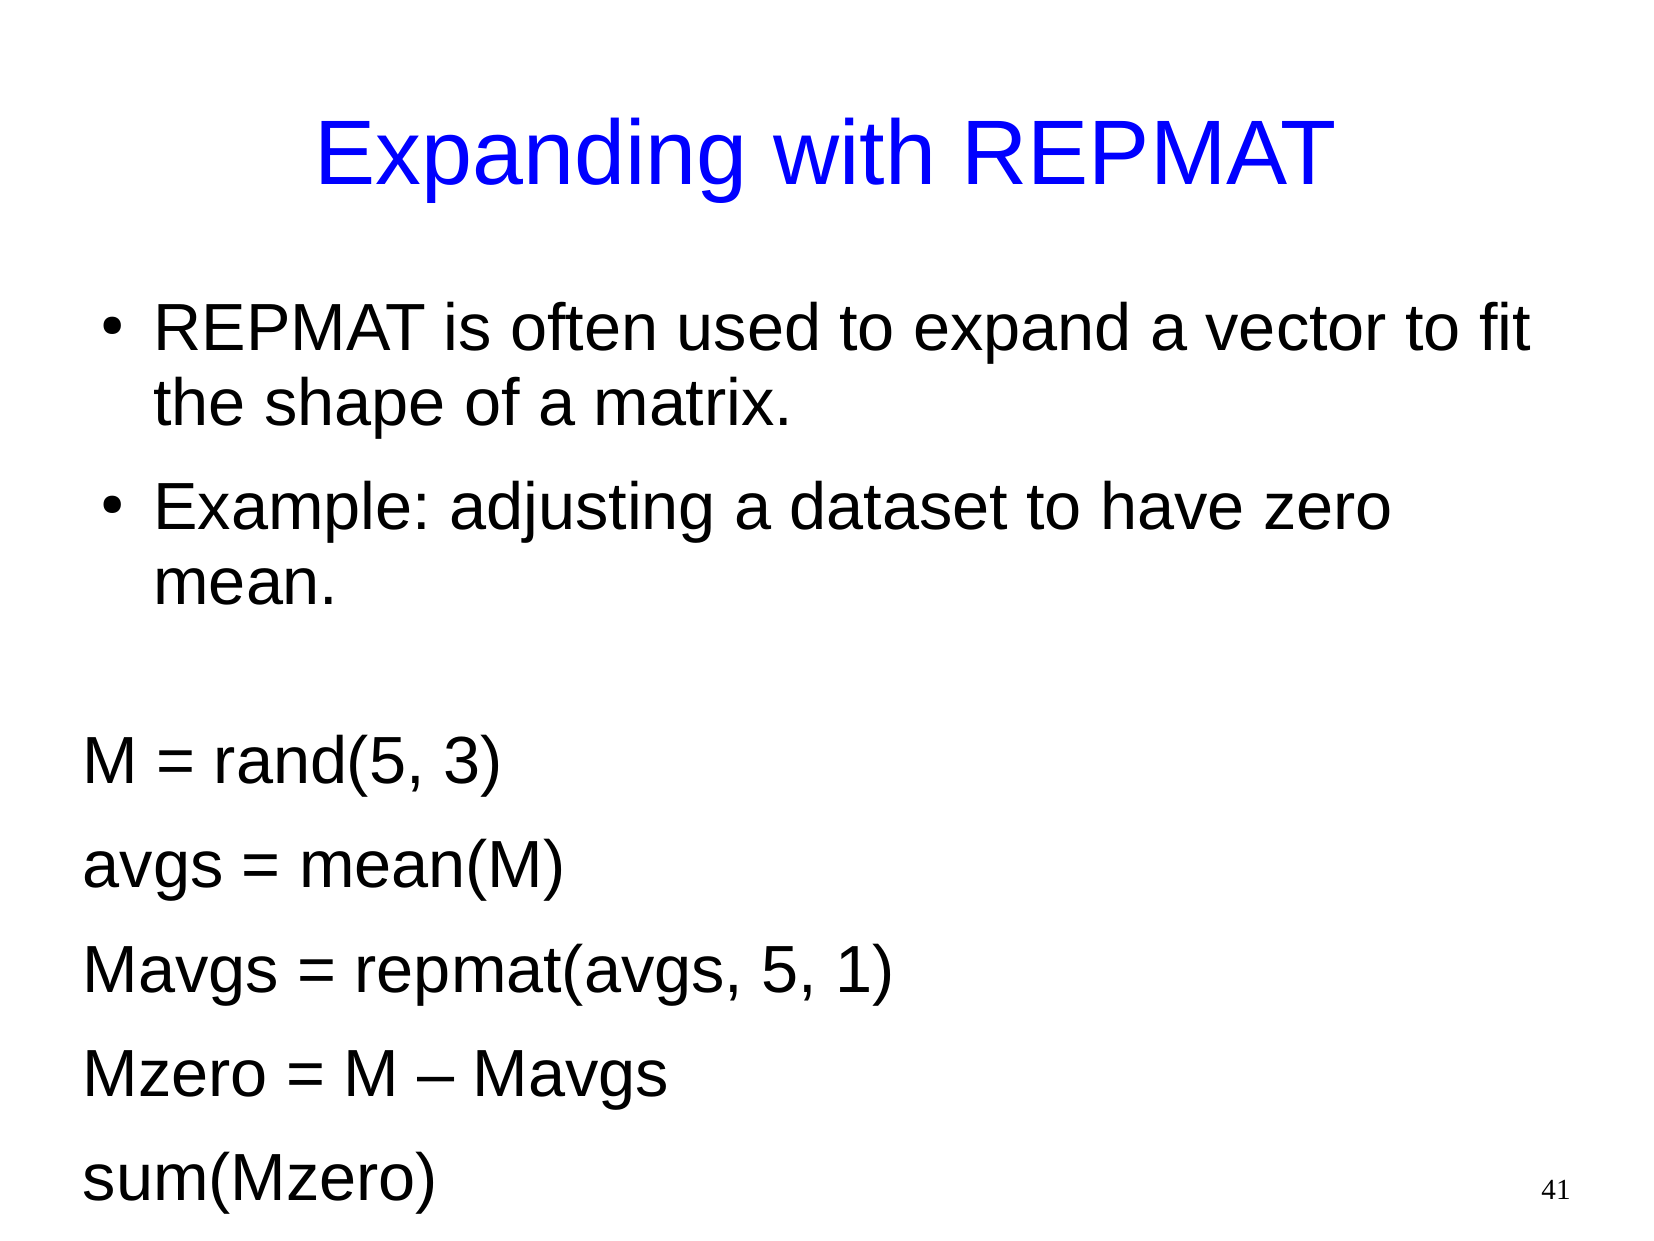

# Expanding with REPMAT
REPMAT is often used to expand a vector to fit the shape of a matrix.
Example: adjusting a dataset to have zero mean.
M = rand(5, 3)
avgs = mean(M)
Mavgs = repmat(avgs, 5, 1)
Mzero = M – Mavgs
sum(Mzero)
41